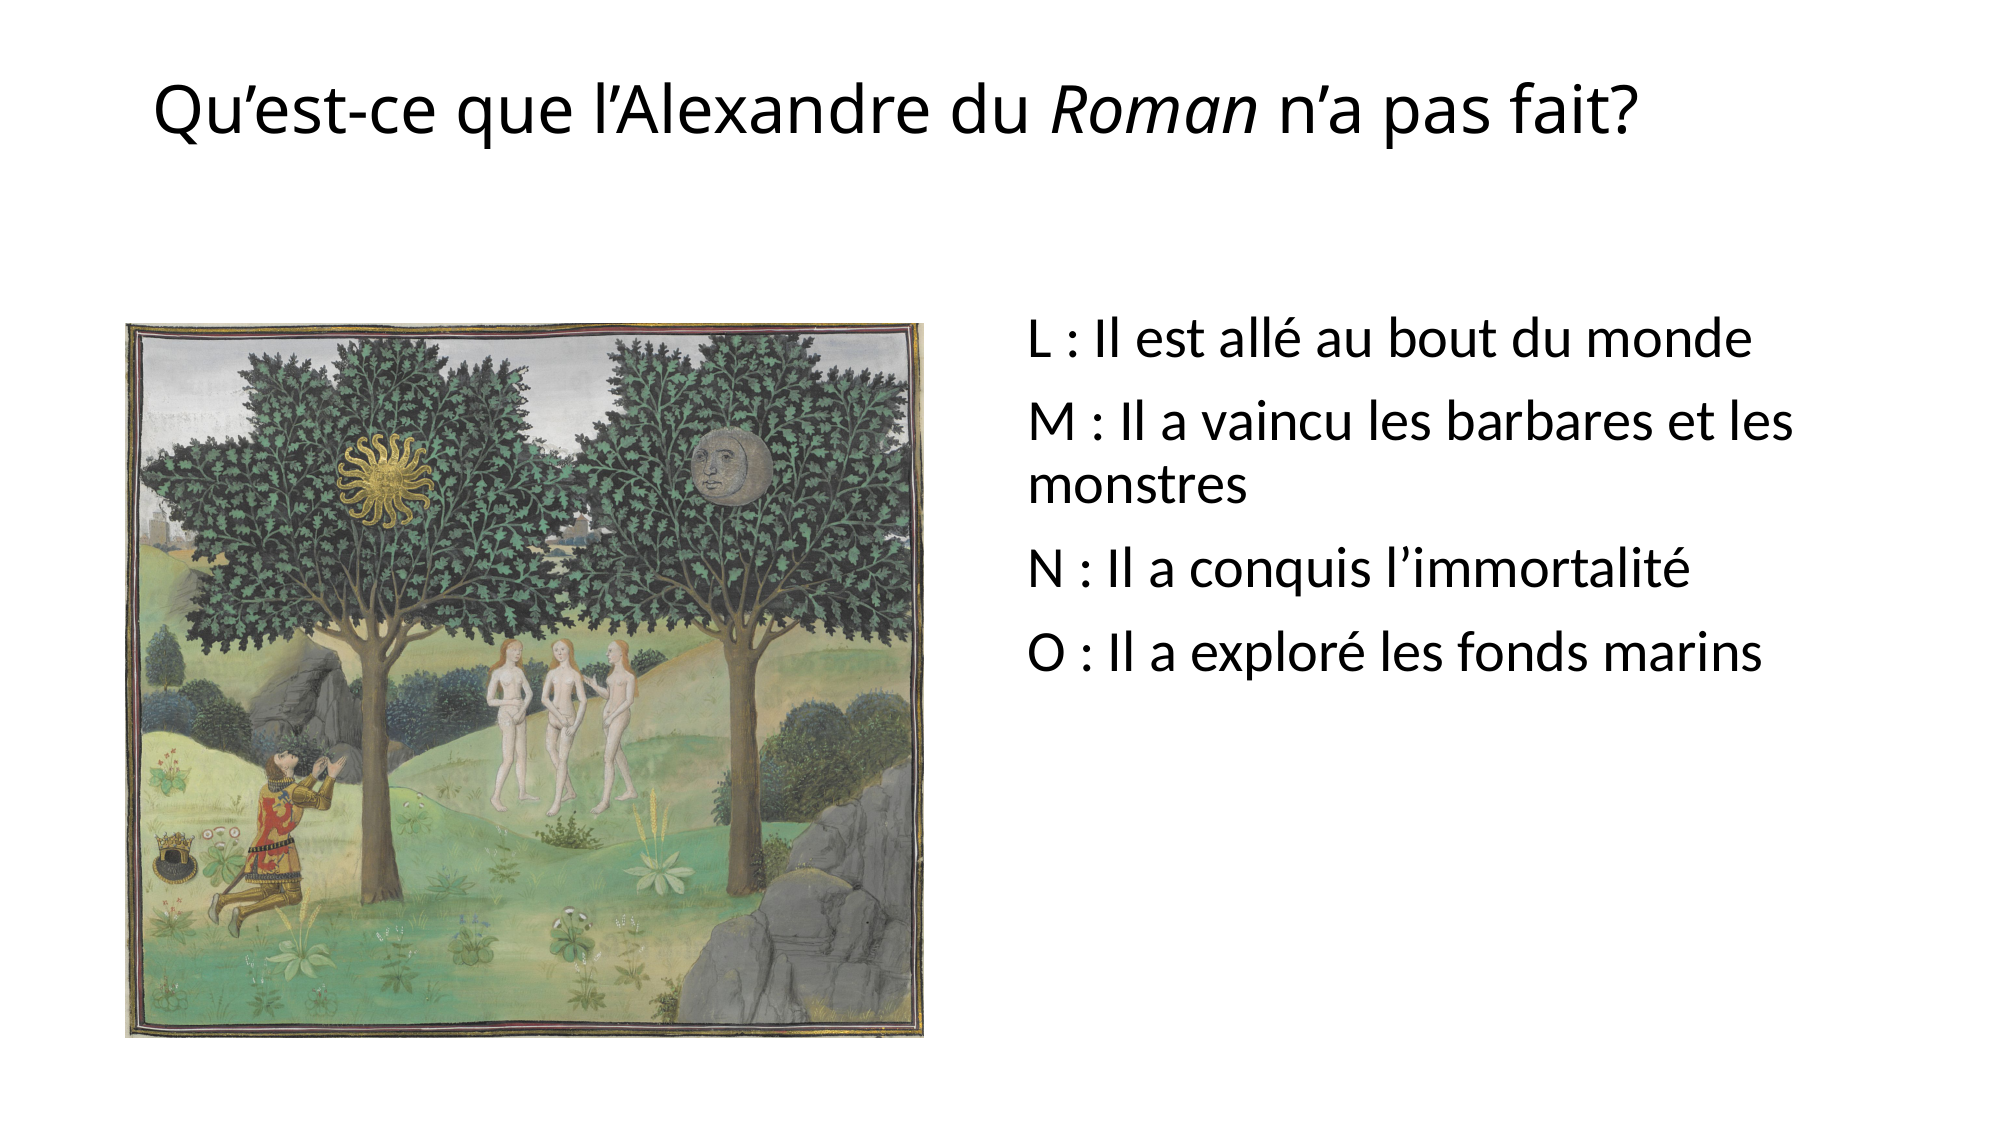

# Qu’est-ce que l’Alexandre du Roman n’a pas fait?
L : Il est allé au bout du monde
M : Il a vaincu les barbares et les monstres
N : Il a conquis l’immortalité
O : Il a exploré les fonds marins